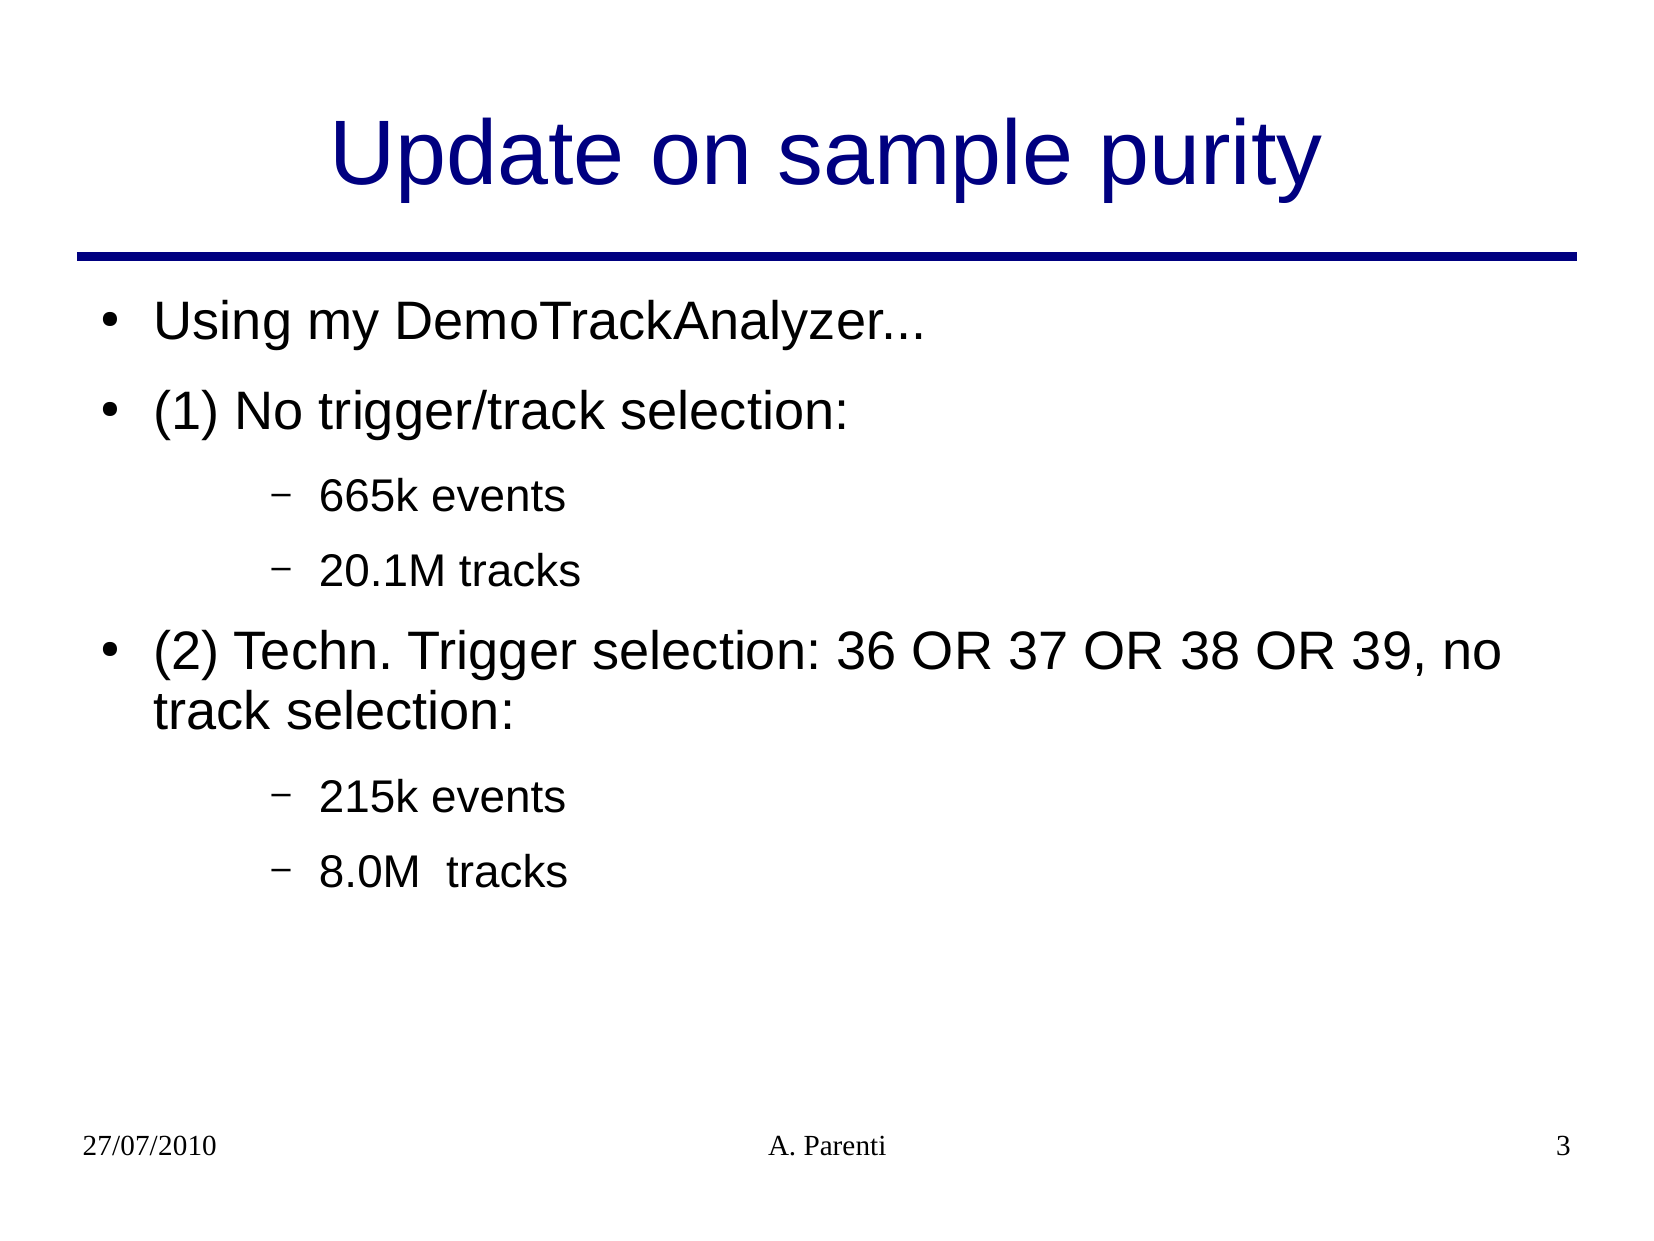

# Update on sample purity
Using my DemoTrackAnalyzer...
(1) No trigger/track selection:
665k events
20.1M tracks
(2) Techn. Trigger selection: 36 OR 37 OR 38 OR 39, no track selection:
215k events
8.0M tracks
3